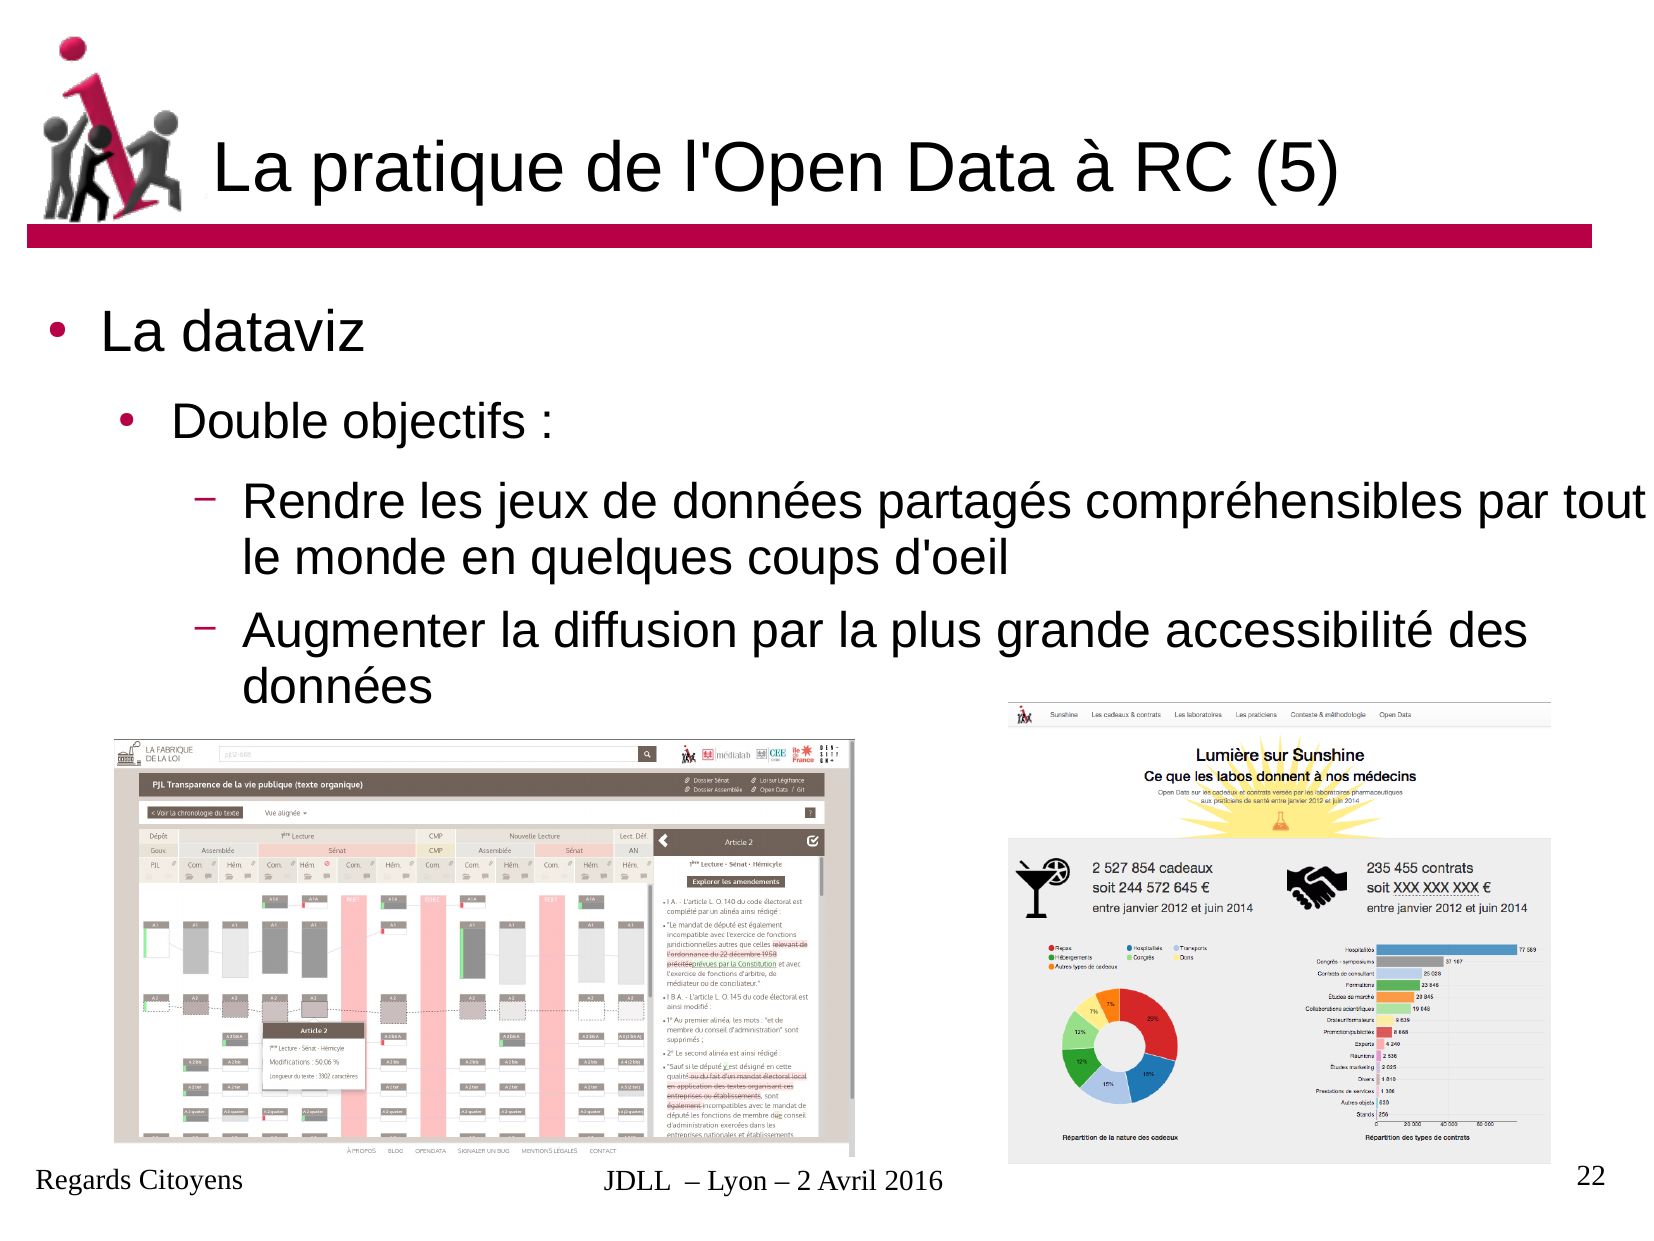

La pratique de l'Open Data à RC (5)
# La dataviz
Double objectifs :
Rendre les jeux de données partagés compréhensibles par tout le monde en quelques coups d'oeil
Augmenter la diffusion par la plus grande accessibilité des données
22